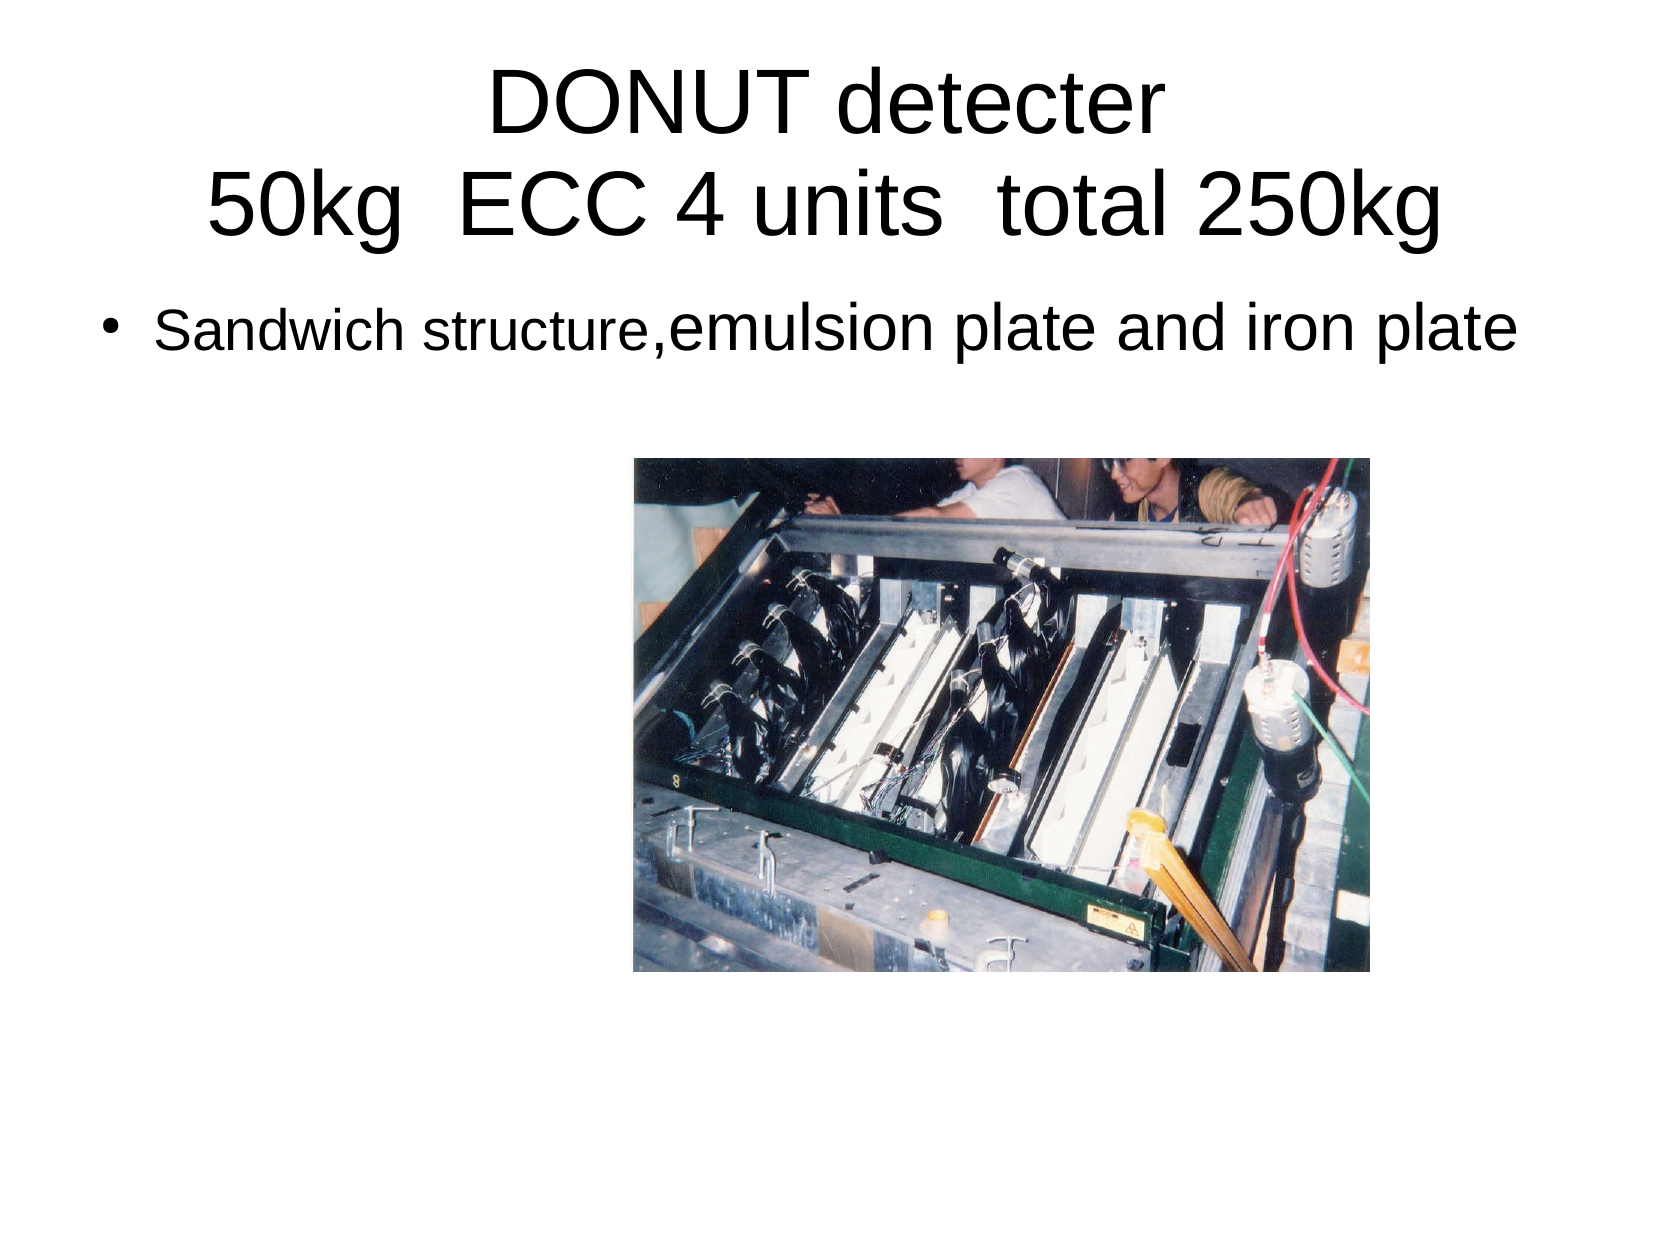

# DONUT detecter 50kg ECC 4 units total 250kg
Sandwich structure,emulsion plate and iron plate